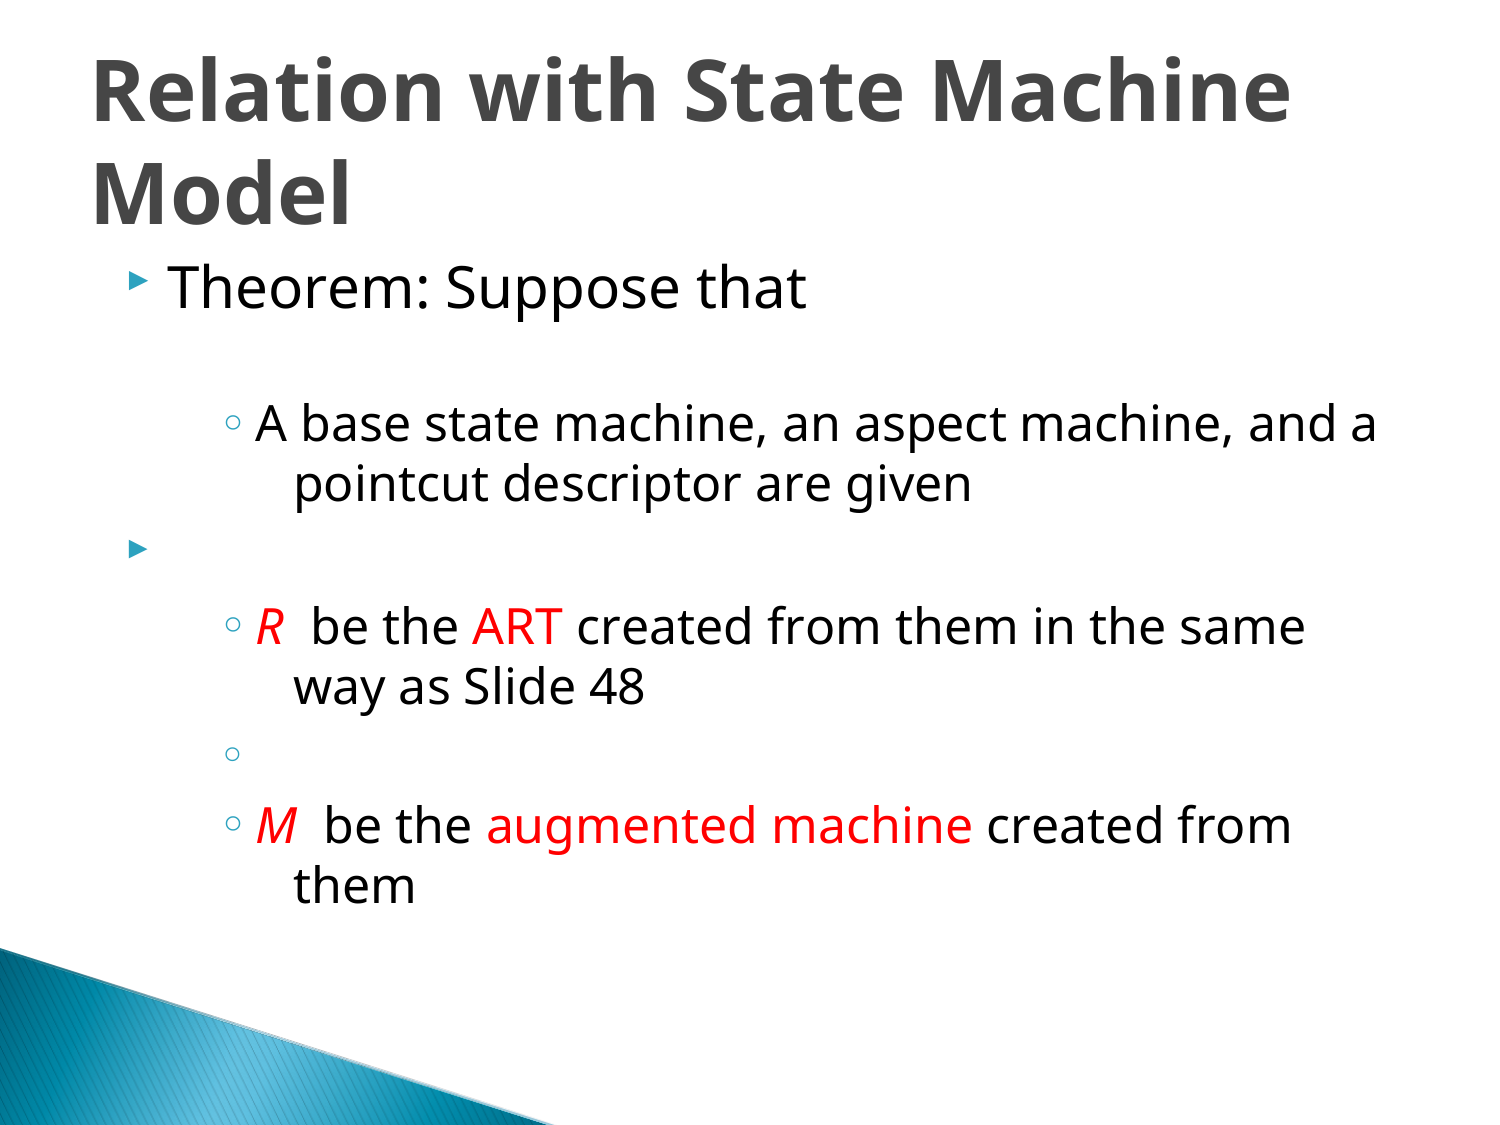

# Relation with State Machine Model
Theorem: Suppose that
A base state machine, an aspect machine, and a pointcut descriptor are given
R be the ART created from them in the same way as Slide 48
M be the augmented machine created from them